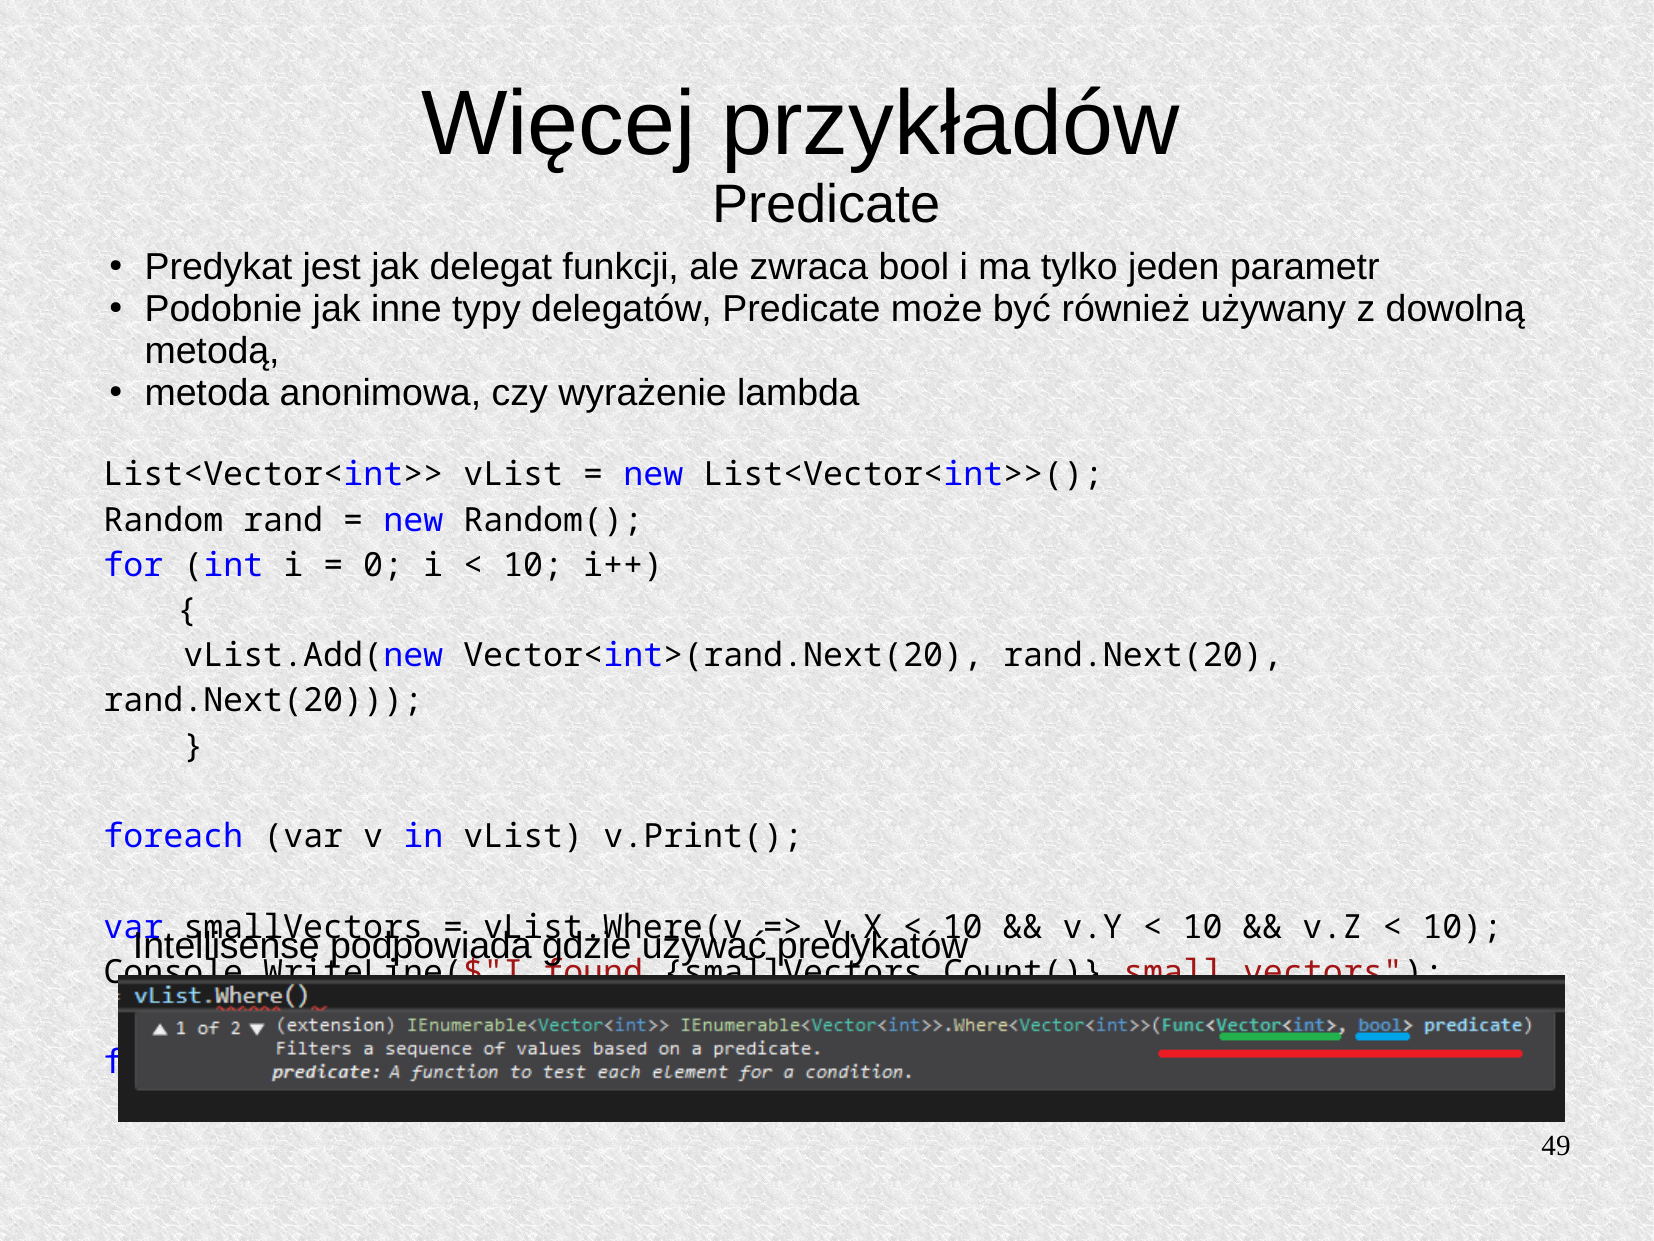

# Więcej przykładów Predicate
Predykat jest jak delegat funkcji, ale zwraca bool i ma tylko jeden parametr
Podobnie jak inne typy delegatów, Predicate może być również używany z dowolną metodą,
metoda anonimowa, czy wyrażenie lambda
List<Vector<int>> vList = new List<Vector<int>>();
Random rand = new Random();
for (int i = 0; i < 10; i++)
	{
 vList.Add(new Vector<int>(rand.Next(20), rand.Next(20), rand.Next(20)));
 }
foreach (var v in vList) v.Print();
var smallVectors = vList.Where(v => v.X < 10 && v.Y < 10 && v.Z < 10);
Console.WriteLine($"I found {smallVectors.Count()} small vectors");
foreach (var v in smallVectors) v.Print();
Intellisense podpowiada gdzie używać predykatów
49